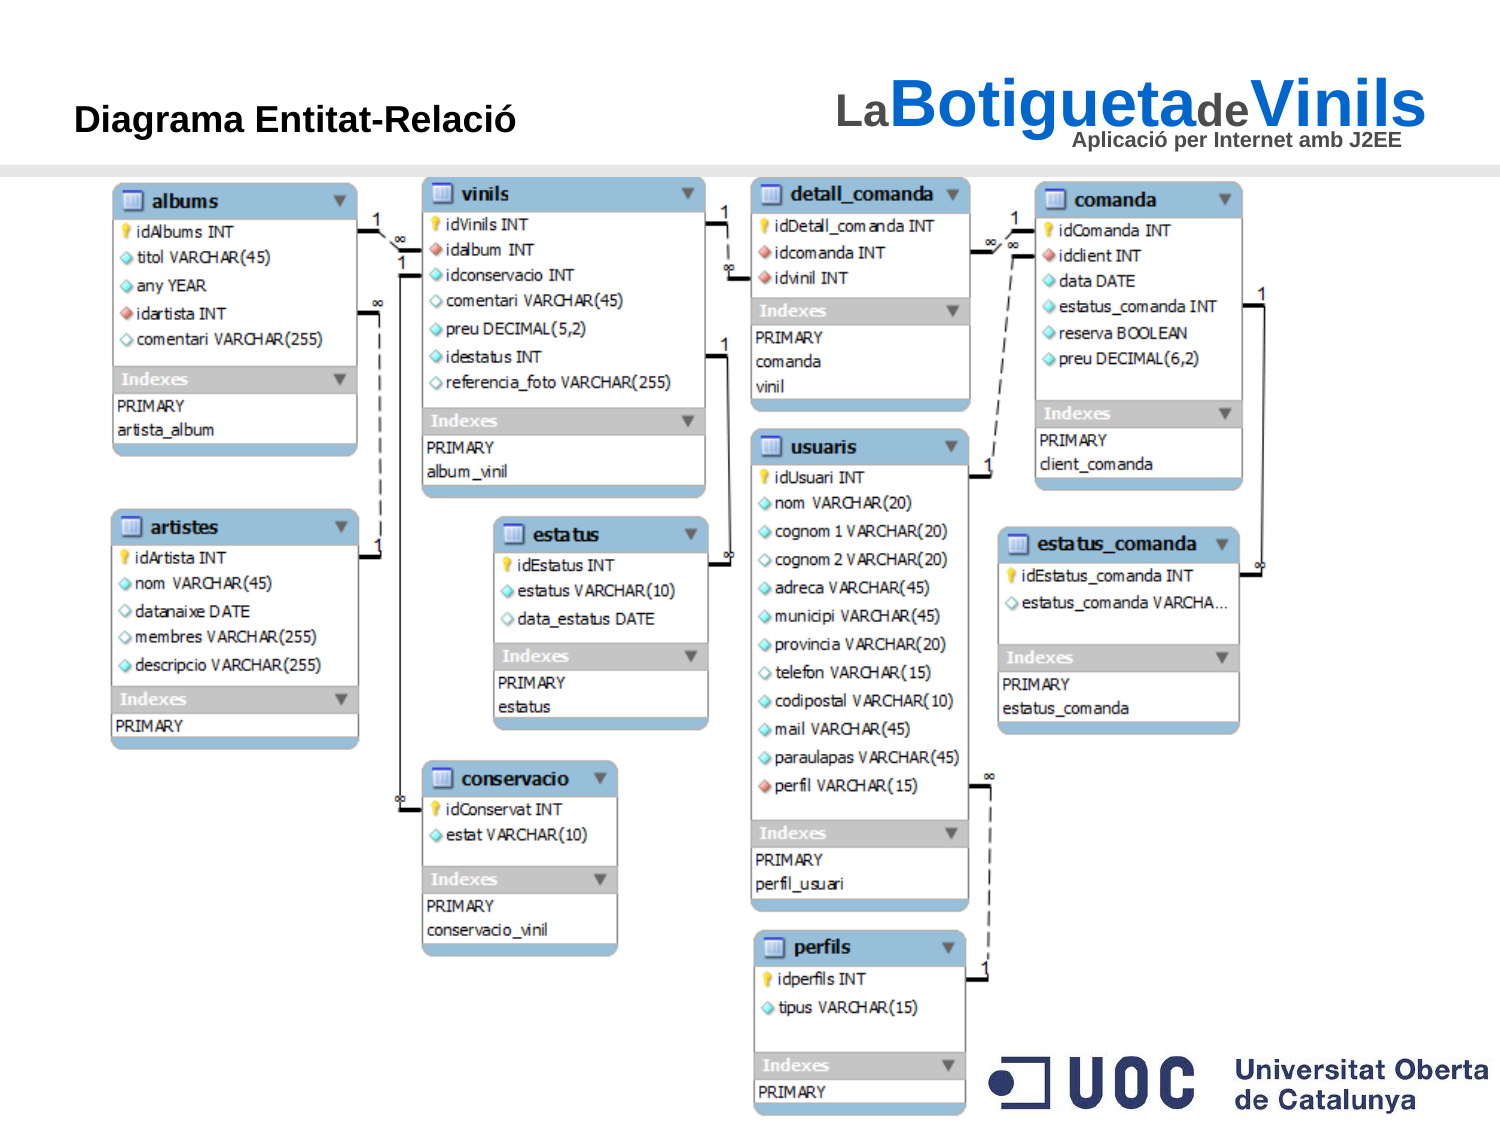

# LaBotiguetadeVinils
Diagrama Entitat-Relació
Aplicació per Internet amb J2EE
Here comes your footer